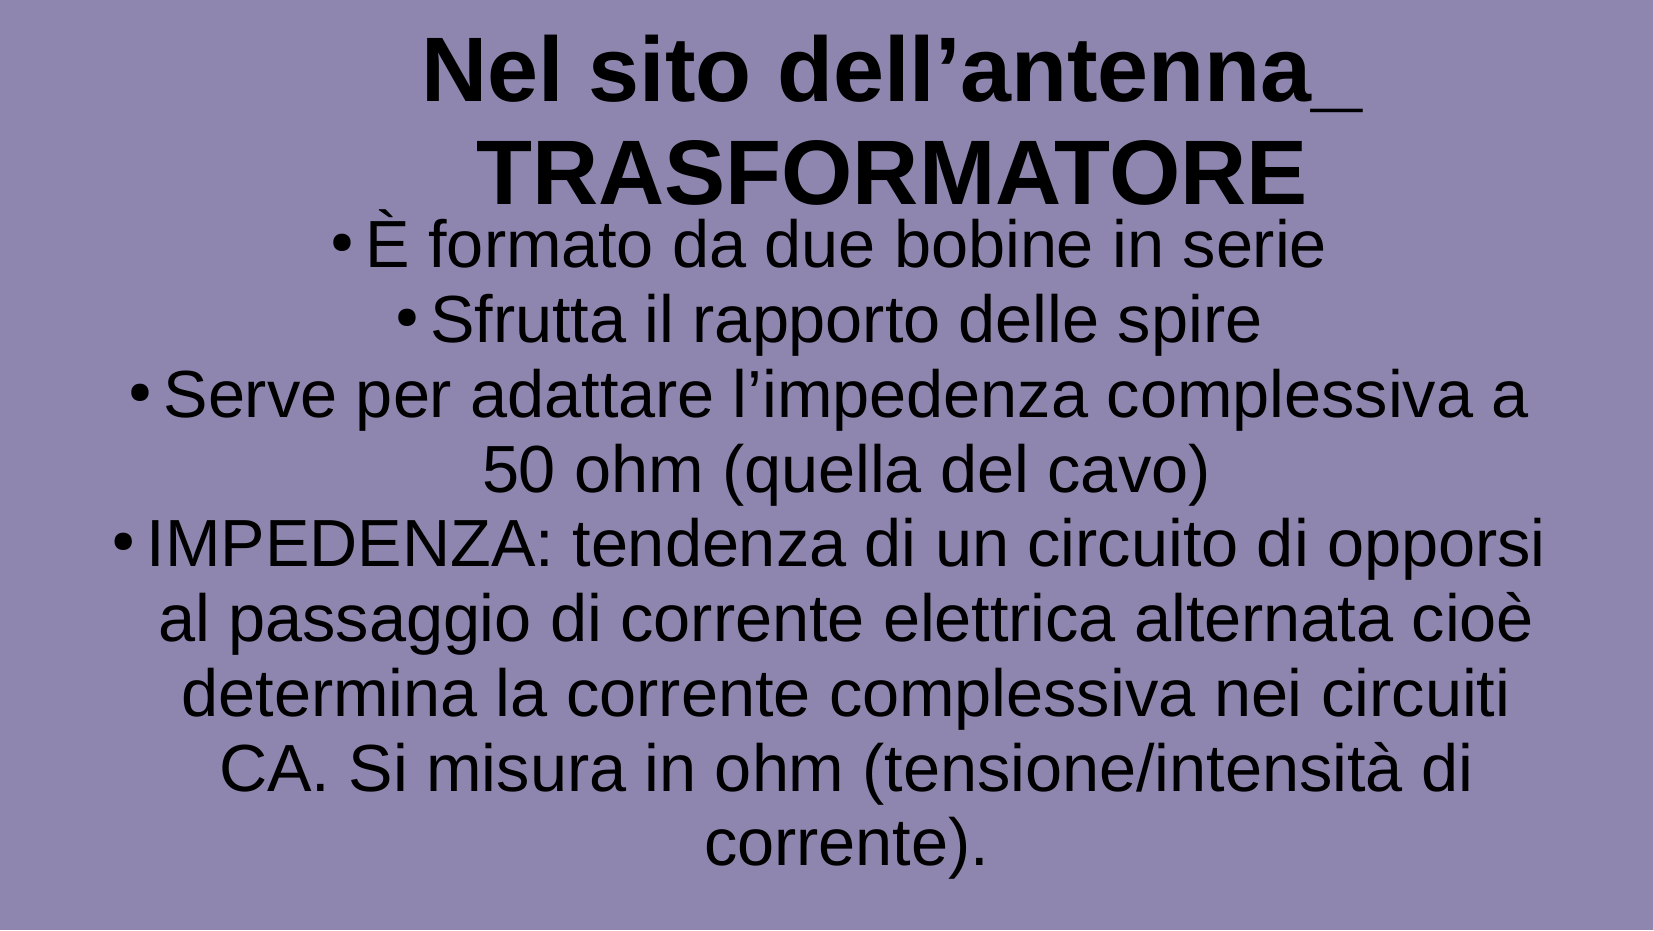

# Nel sito dell’antenna_ TRASFORMATORE
È formato da due bobine in serie
Sfrutta il rapporto delle spire
Serve per adattare l’impedenza complessiva a 50 ohm (quella del cavo)
IMPEDENZA: tendenza di un circuito di opporsi al passaggio di corrente elettrica alternata cioè determina la corrente complessiva nei circuiti CA. Si misura in ohm (tensione/intensità di corrente).